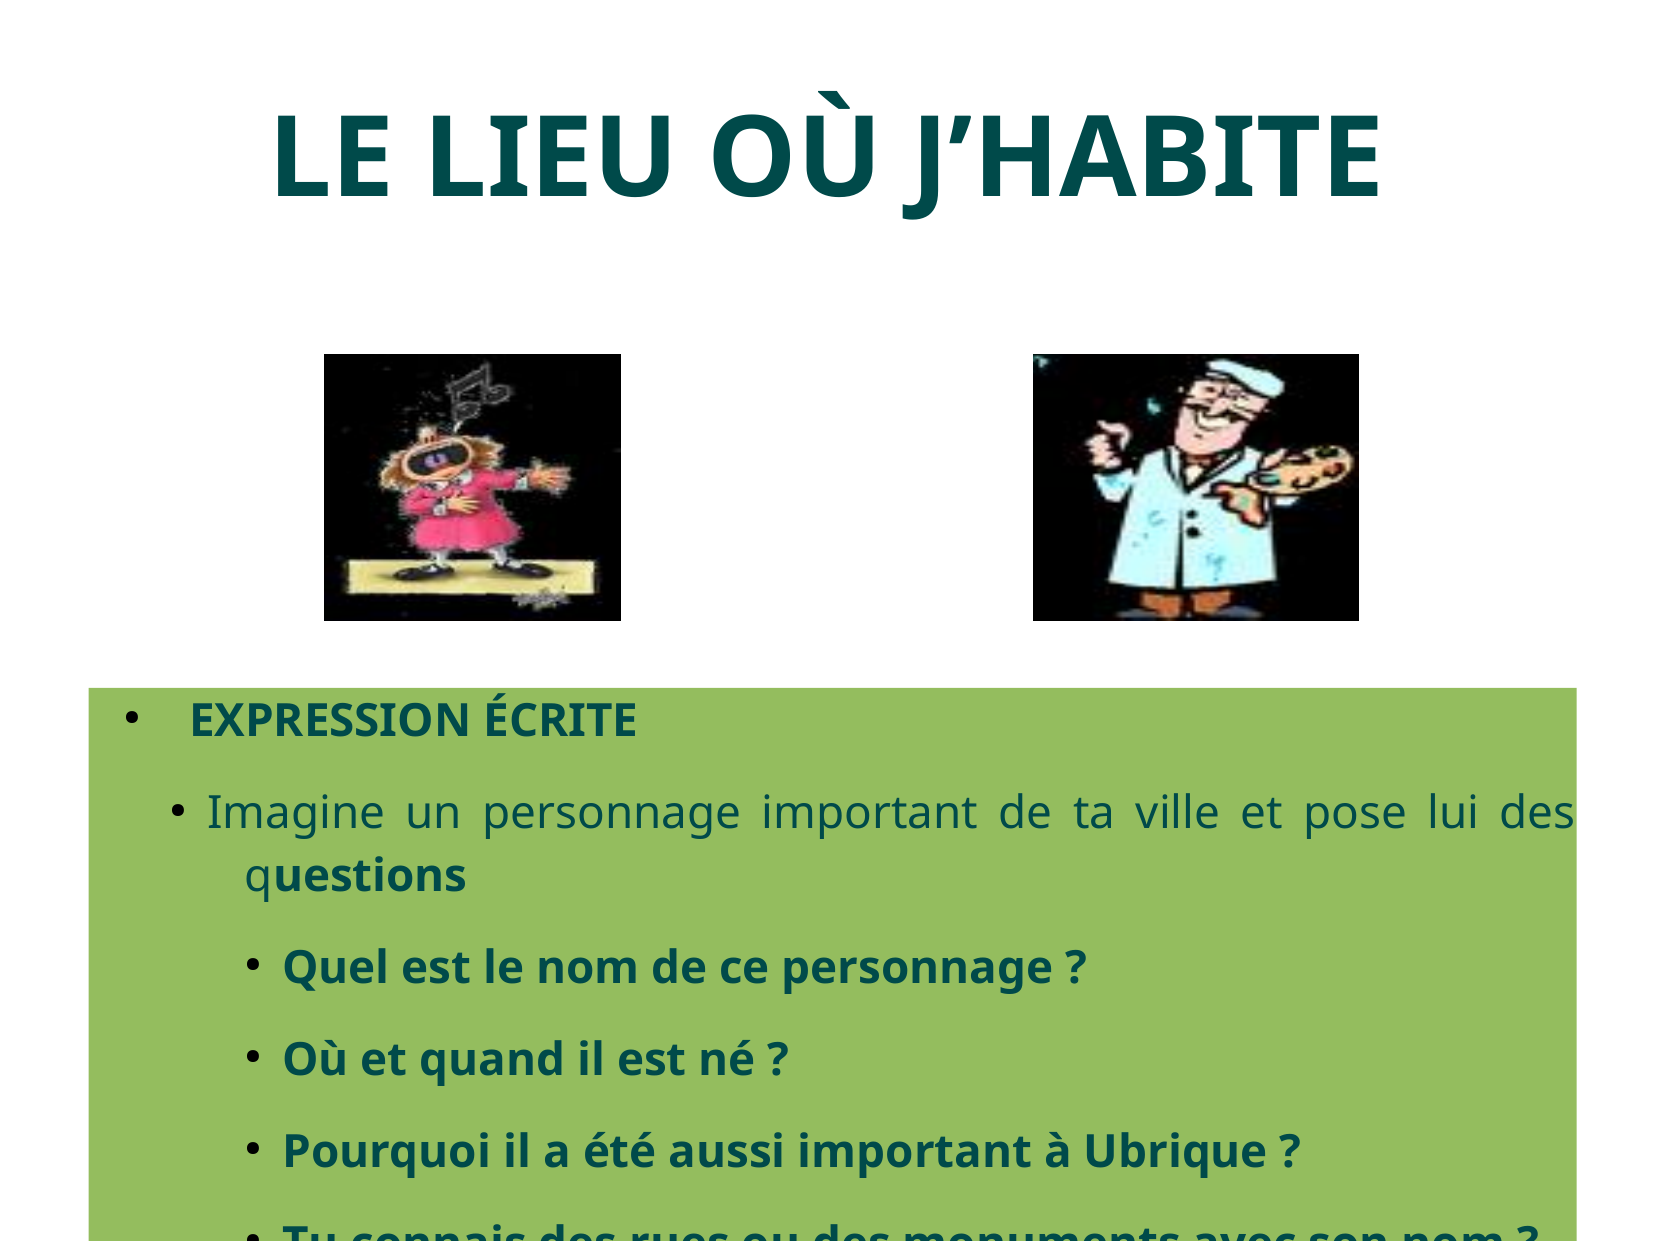

# LE LIEU OÙ J’HABITE
 EXPRESSION ÉCRITE
Imagine un personnage important de ta ville et pose lui des questions
Quel est le nom de ce personnage ?
Où et quand il est né ?
Pourquoi il a été aussi important à Ubrique ?
Tu connais des rues ou des monuments avec son nom ?